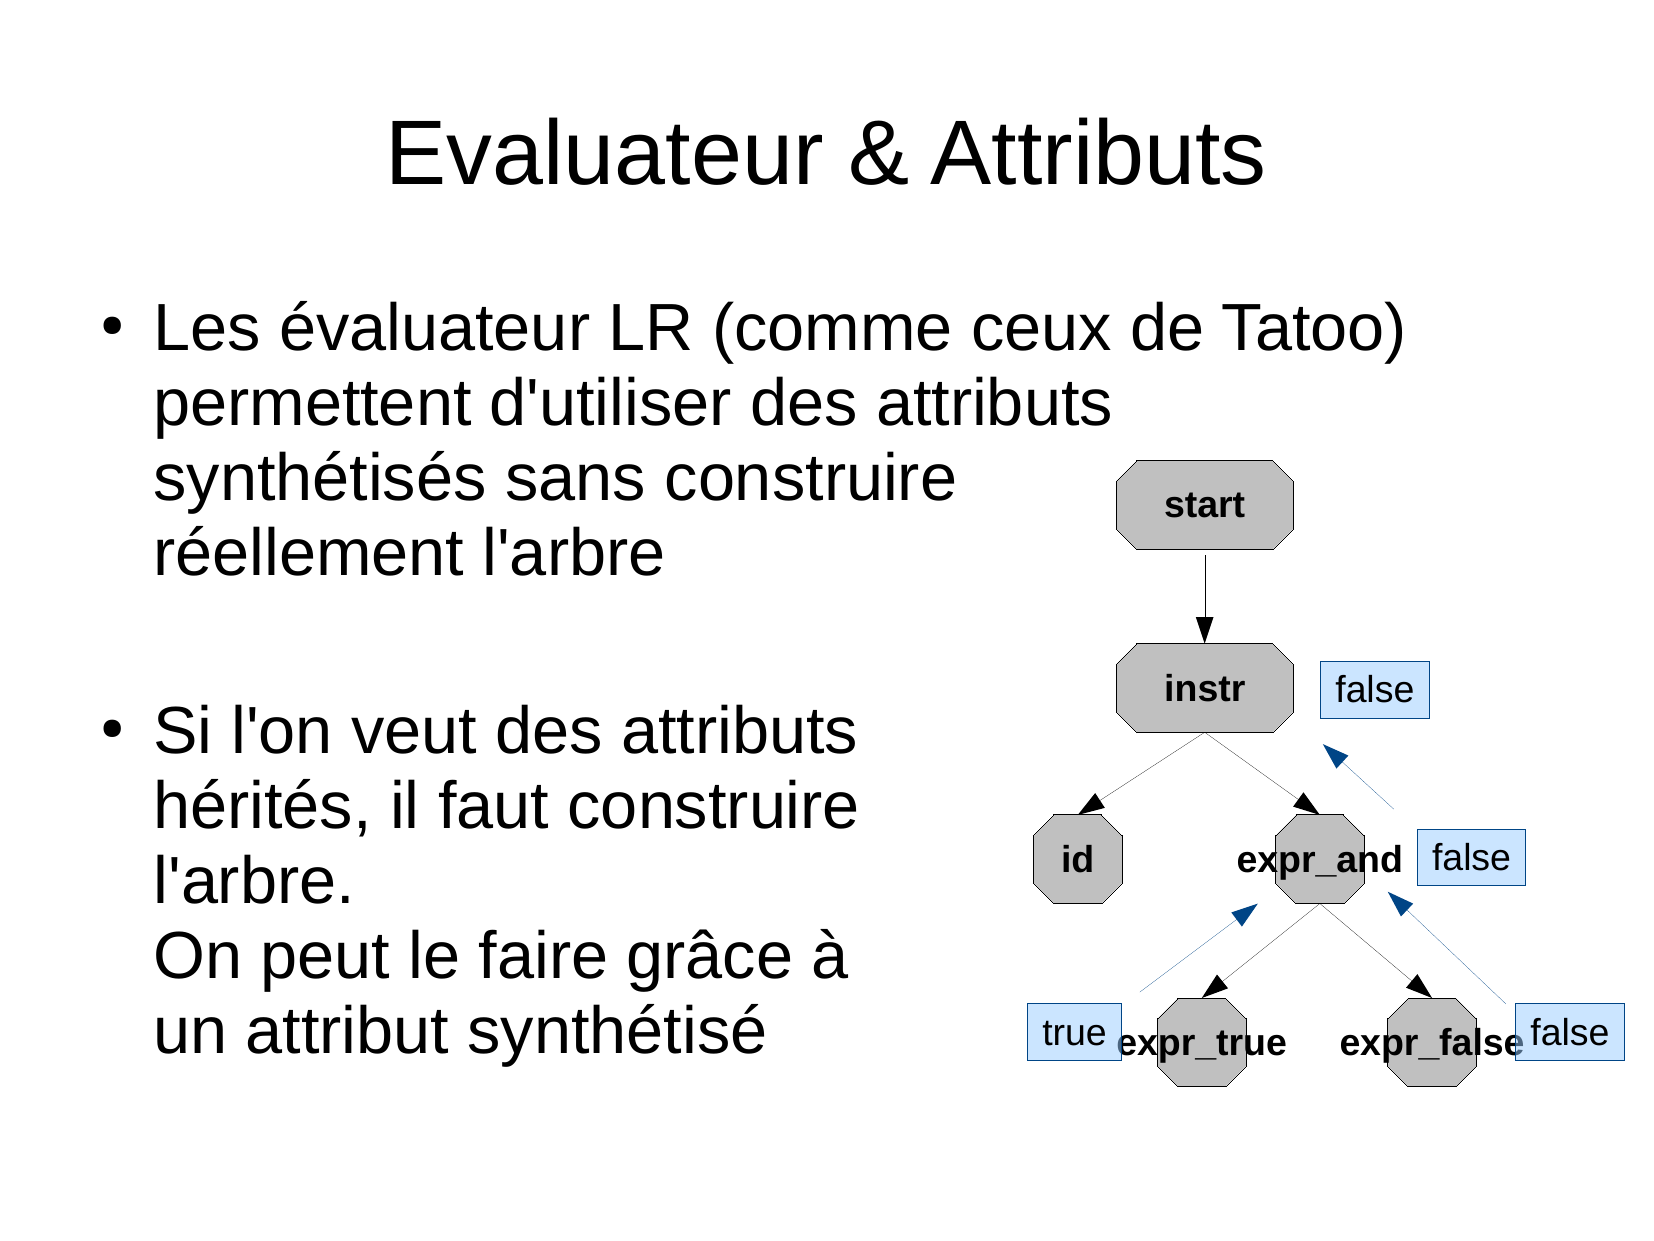

# Evaluateur & Attributs
Les évaluateur LR (comme ceux de Tatoo)
permettent d'utiliser des attributs
synthétisés sans construire
réellement l'arbre
Si l'on veut des attributs
hérités, il faut construire
l'arbre.
On peut le faire grâce à
un attribut synthétisé
start
instr
false
id
expr_and
false
expr_true
expr_false
true
false